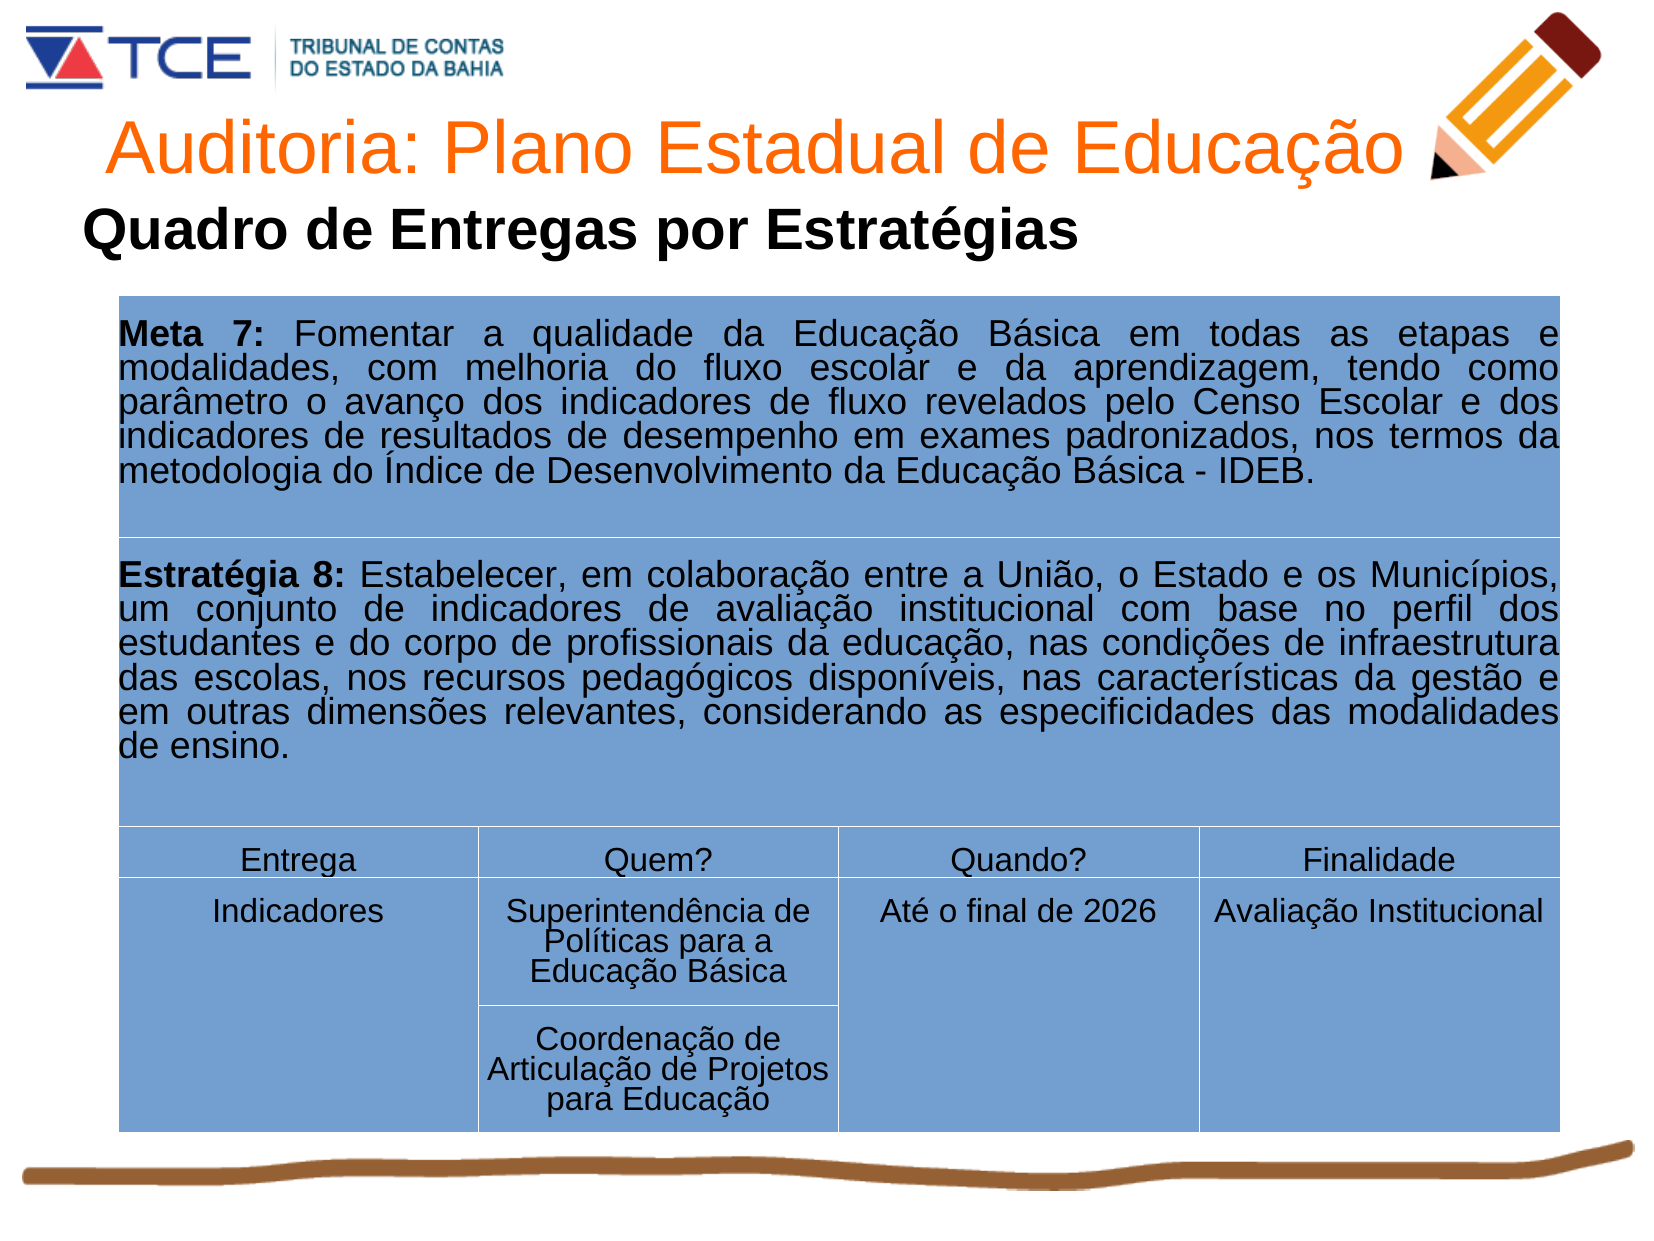

# Auditoria: Plano Estadual de Educação
Quadro de Entregas por Estratégias
| Meta 7: Fomentar a qualidade da Educação Básica em todas as etapas e modalidades, com melhoria do fluxo escolar e da aprendizagem, tendo como parâmetro o avanço dos indicadores de fluxo revelados pelo Censo Escolar e dos indicadores de resultados de desempenho em exames padronizados, nos termos da metodologia do Índice de Desenvolvimento da Educação Básica - IDEB. | | | |
| --- | --- | --- | --- |
| Estratégia 8: Estabelecer, em colaboração entre a União, o Estado e os Municípios, um conjunto de indicadores de avaliação institucional com base no perfil dos estudantes e do corpo de profissionais da educação, nas condições de infraestrutura das escolas, nos recursos pedagógicos disponíveis, nas características da gestão e em outras dimensões relevantes, considerando as especificidades das modalidades de ensino. | | | |
| Entrega | Quem? | Quando? | Finalidade |
| Indicadores | Superintendência de Políticas para a Educação Básica | Até o final de 2026 | Avaliação Institucional |
| | Coordenação de Articulação de Projetos para Educação | | |